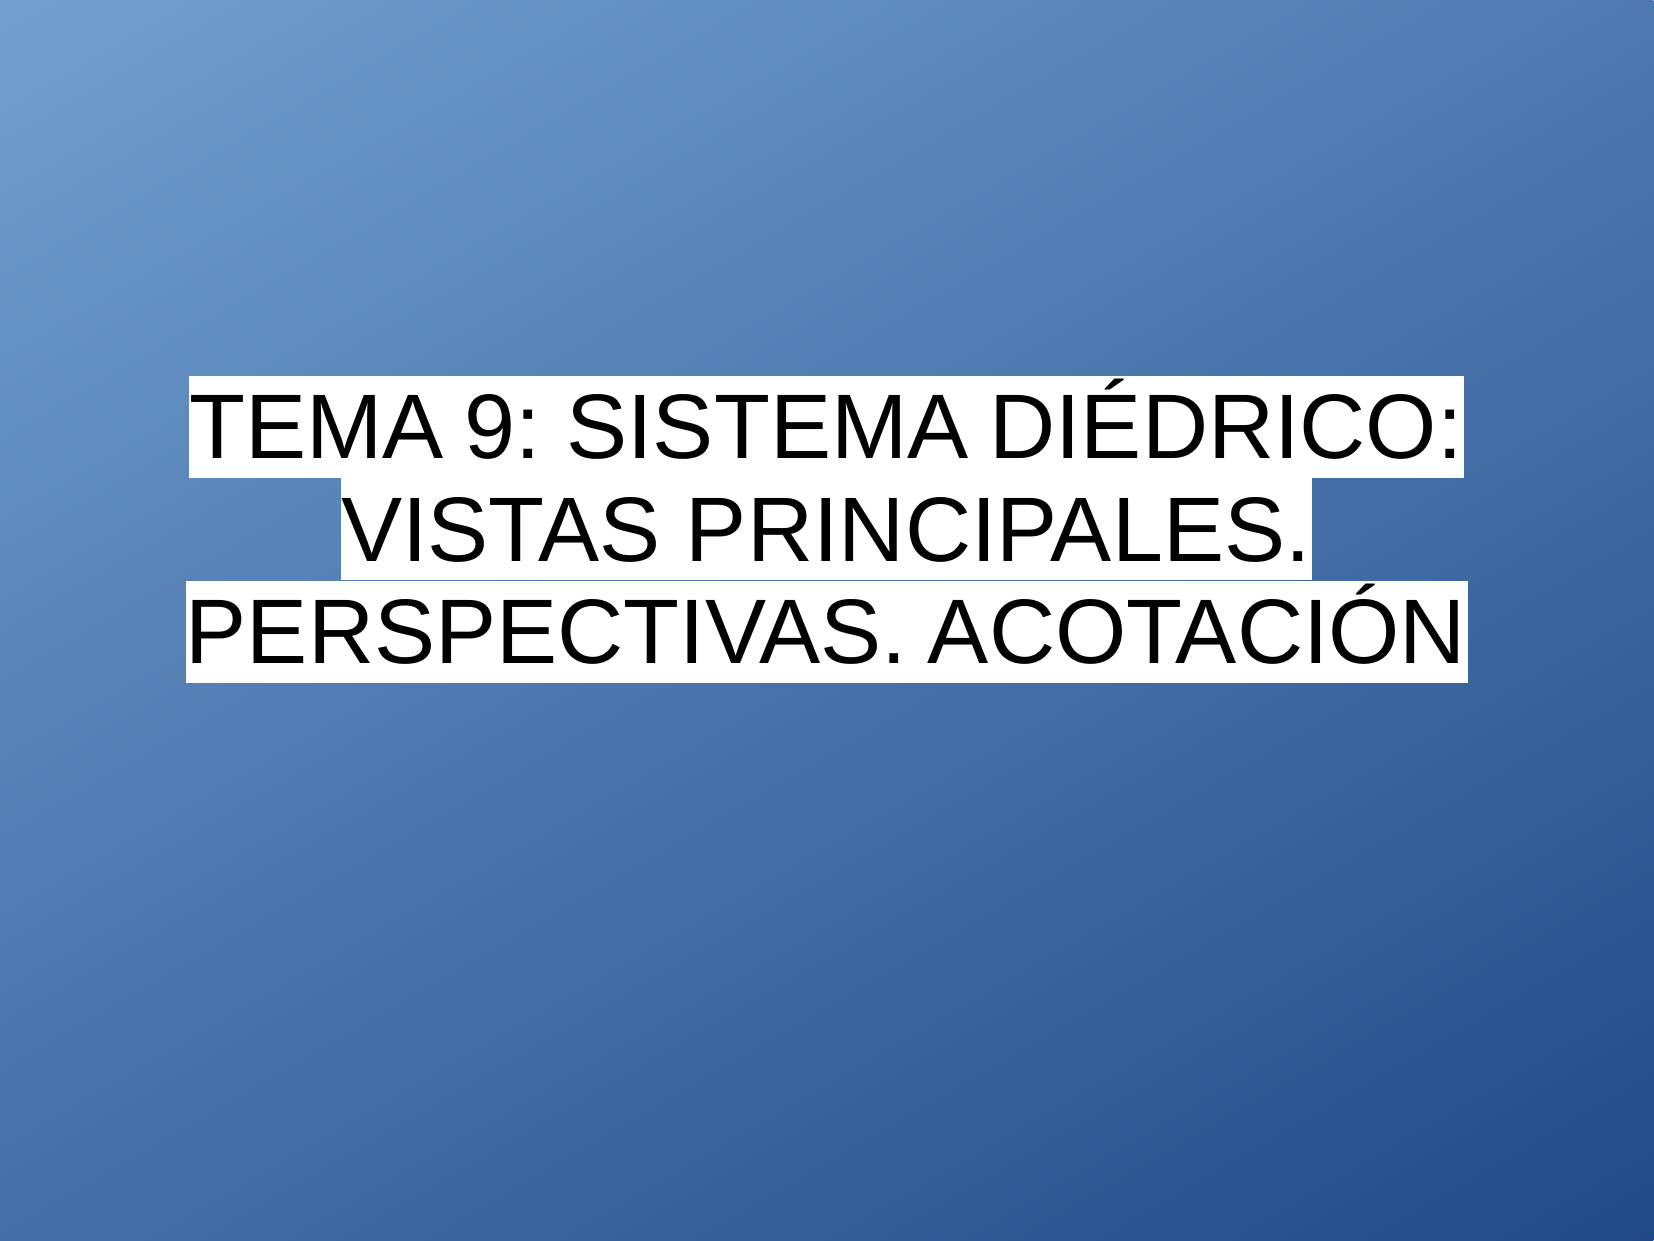

# TEMA 9: SISTEMA DIÉDRICO: VISTAS PRINCIPALES. PERSPECTIVAS. ACOTACIÓN